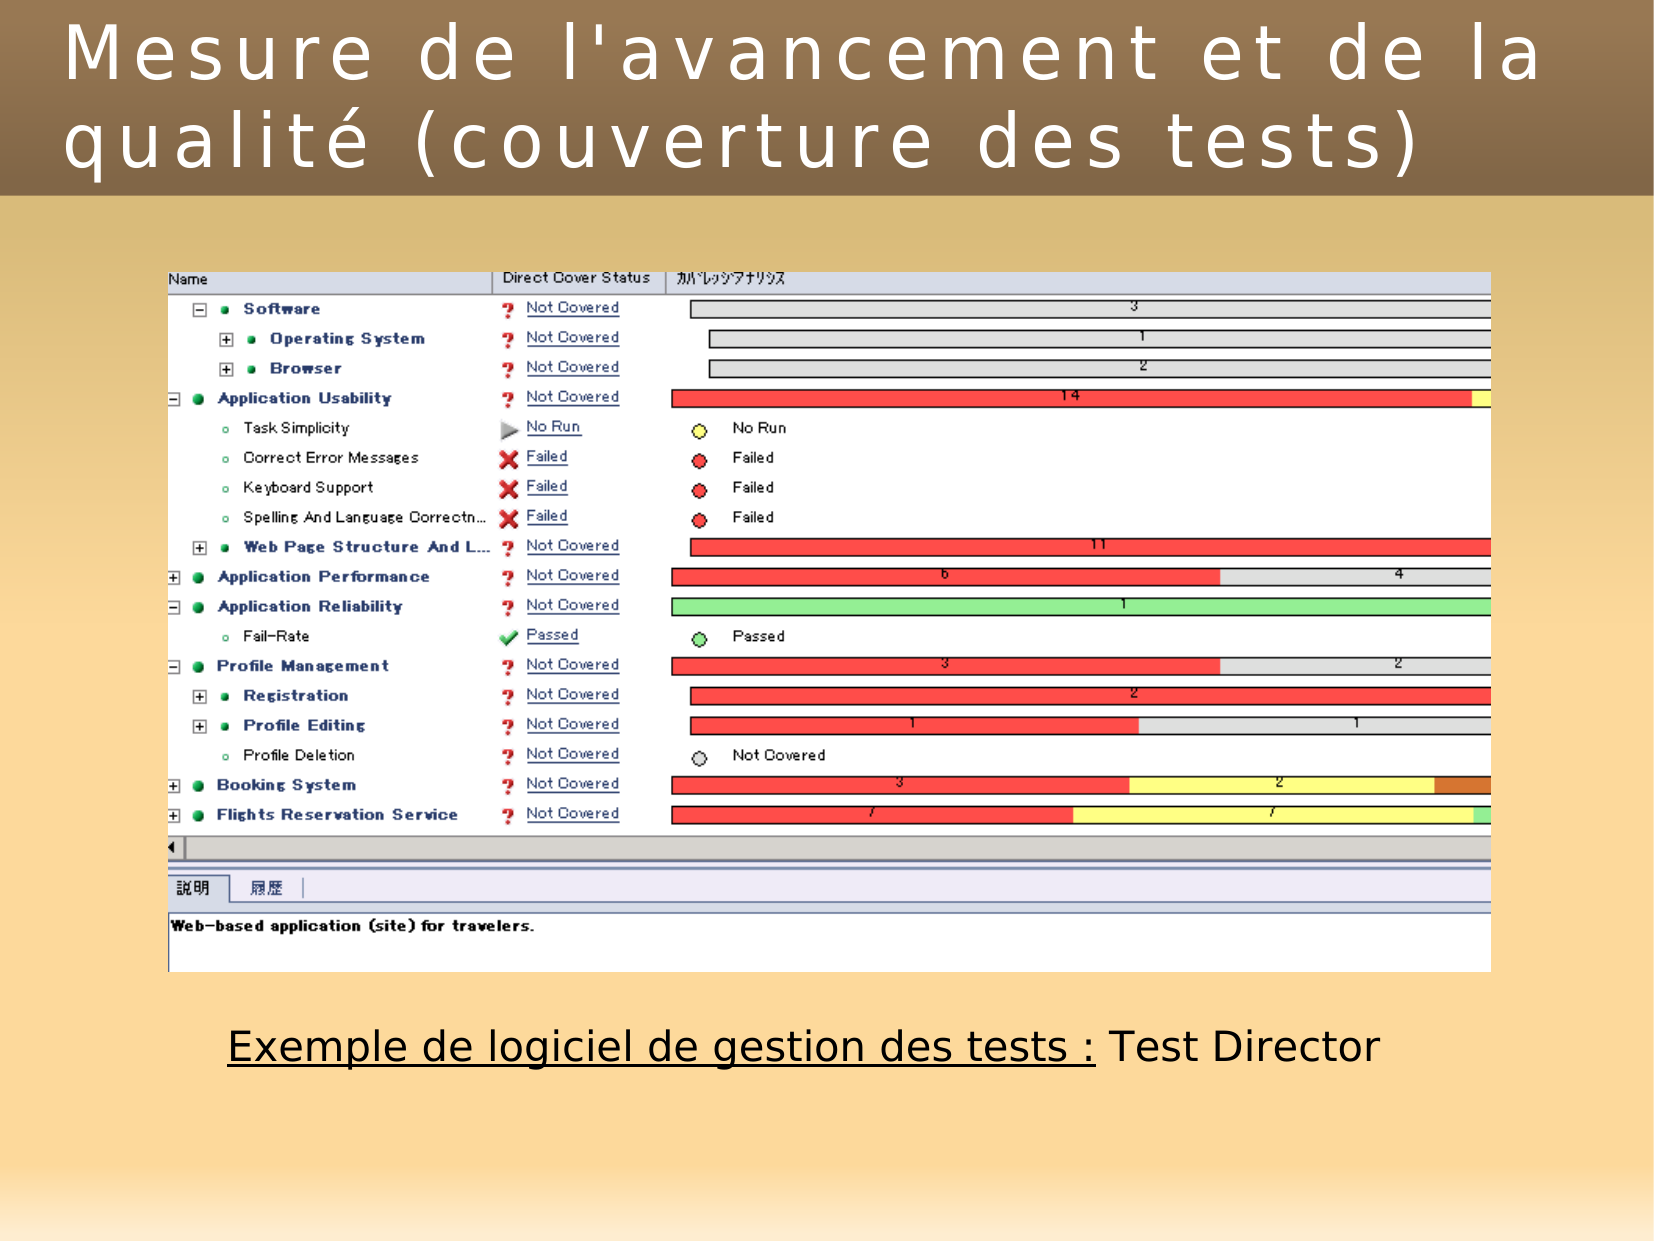

# Mesure de l'avancement et de la qualité (couverture des tests)
Exemple de logiciel de gestion des tests : Test Director